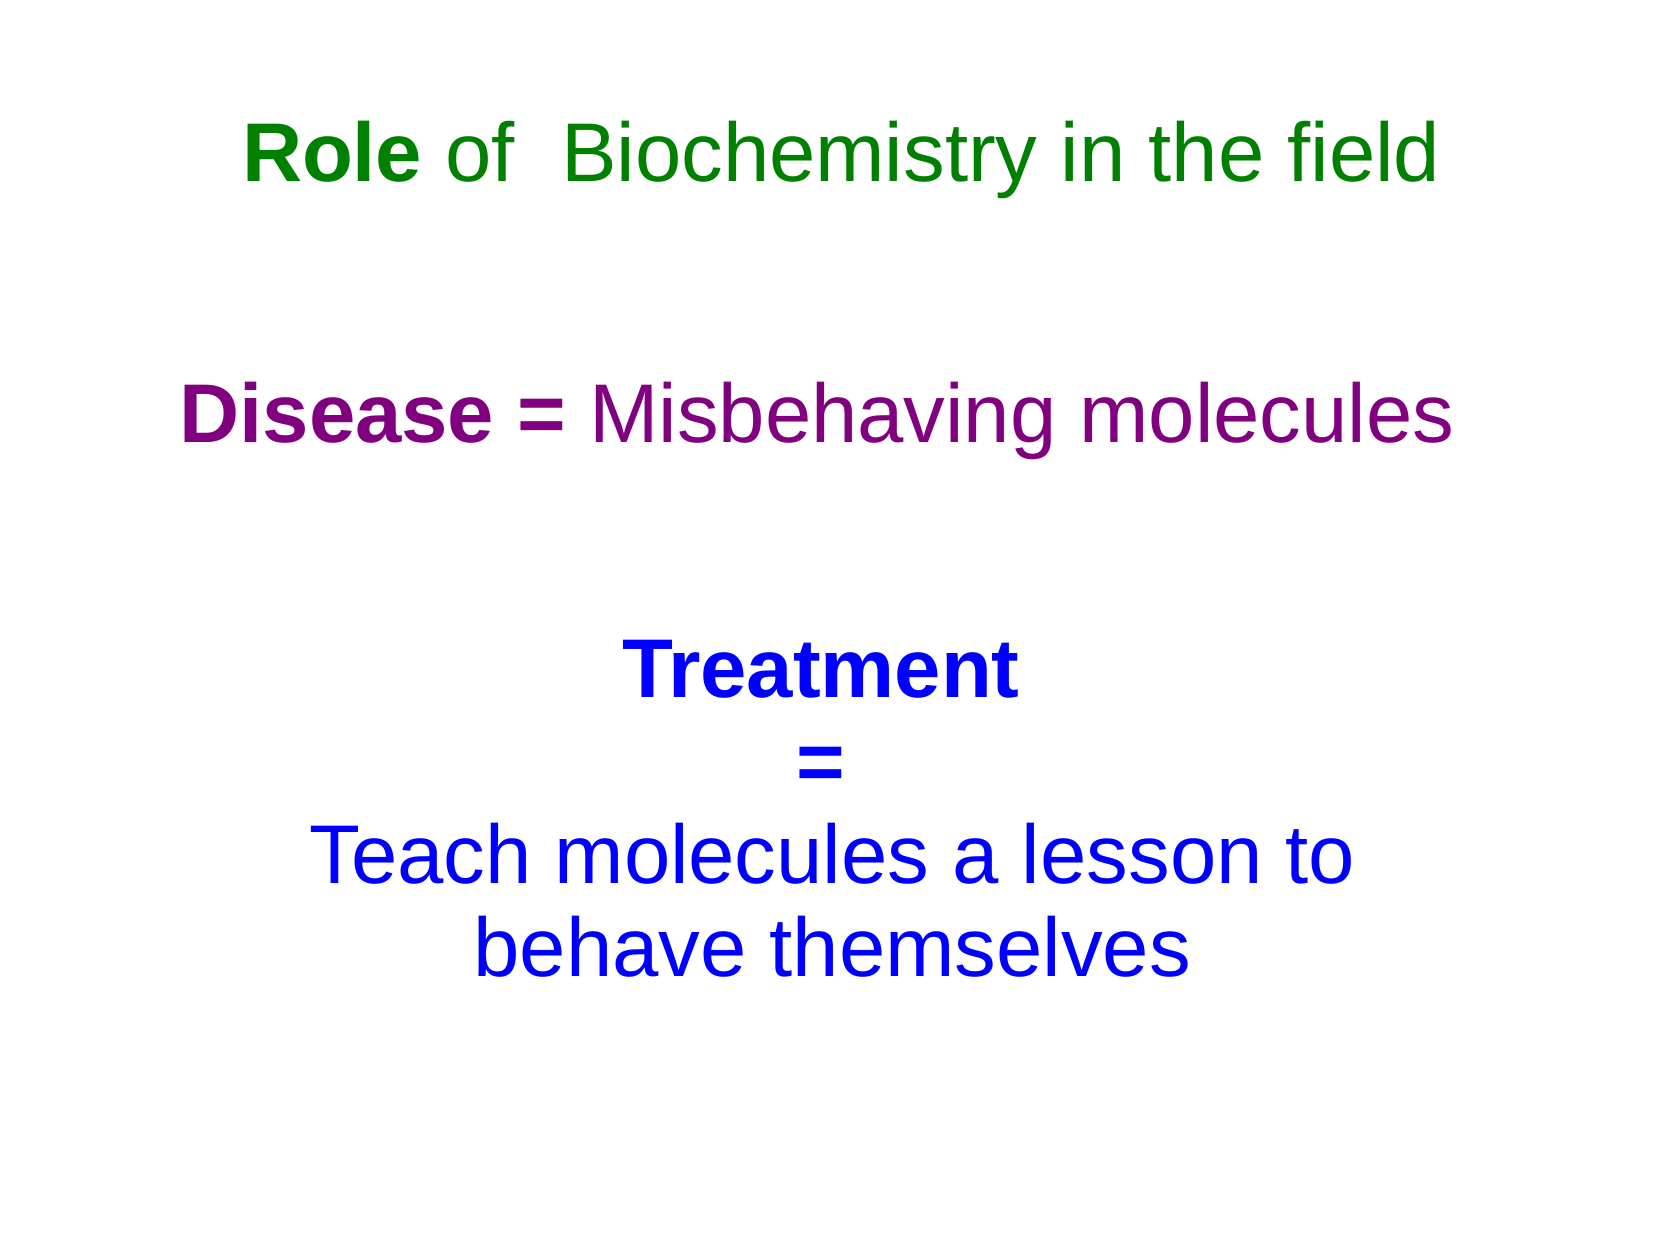

# Role of Biochemistry in the field
Disease = Misbehaving molecules
Treatment
=
Teach molecules a lesson to behave themselves